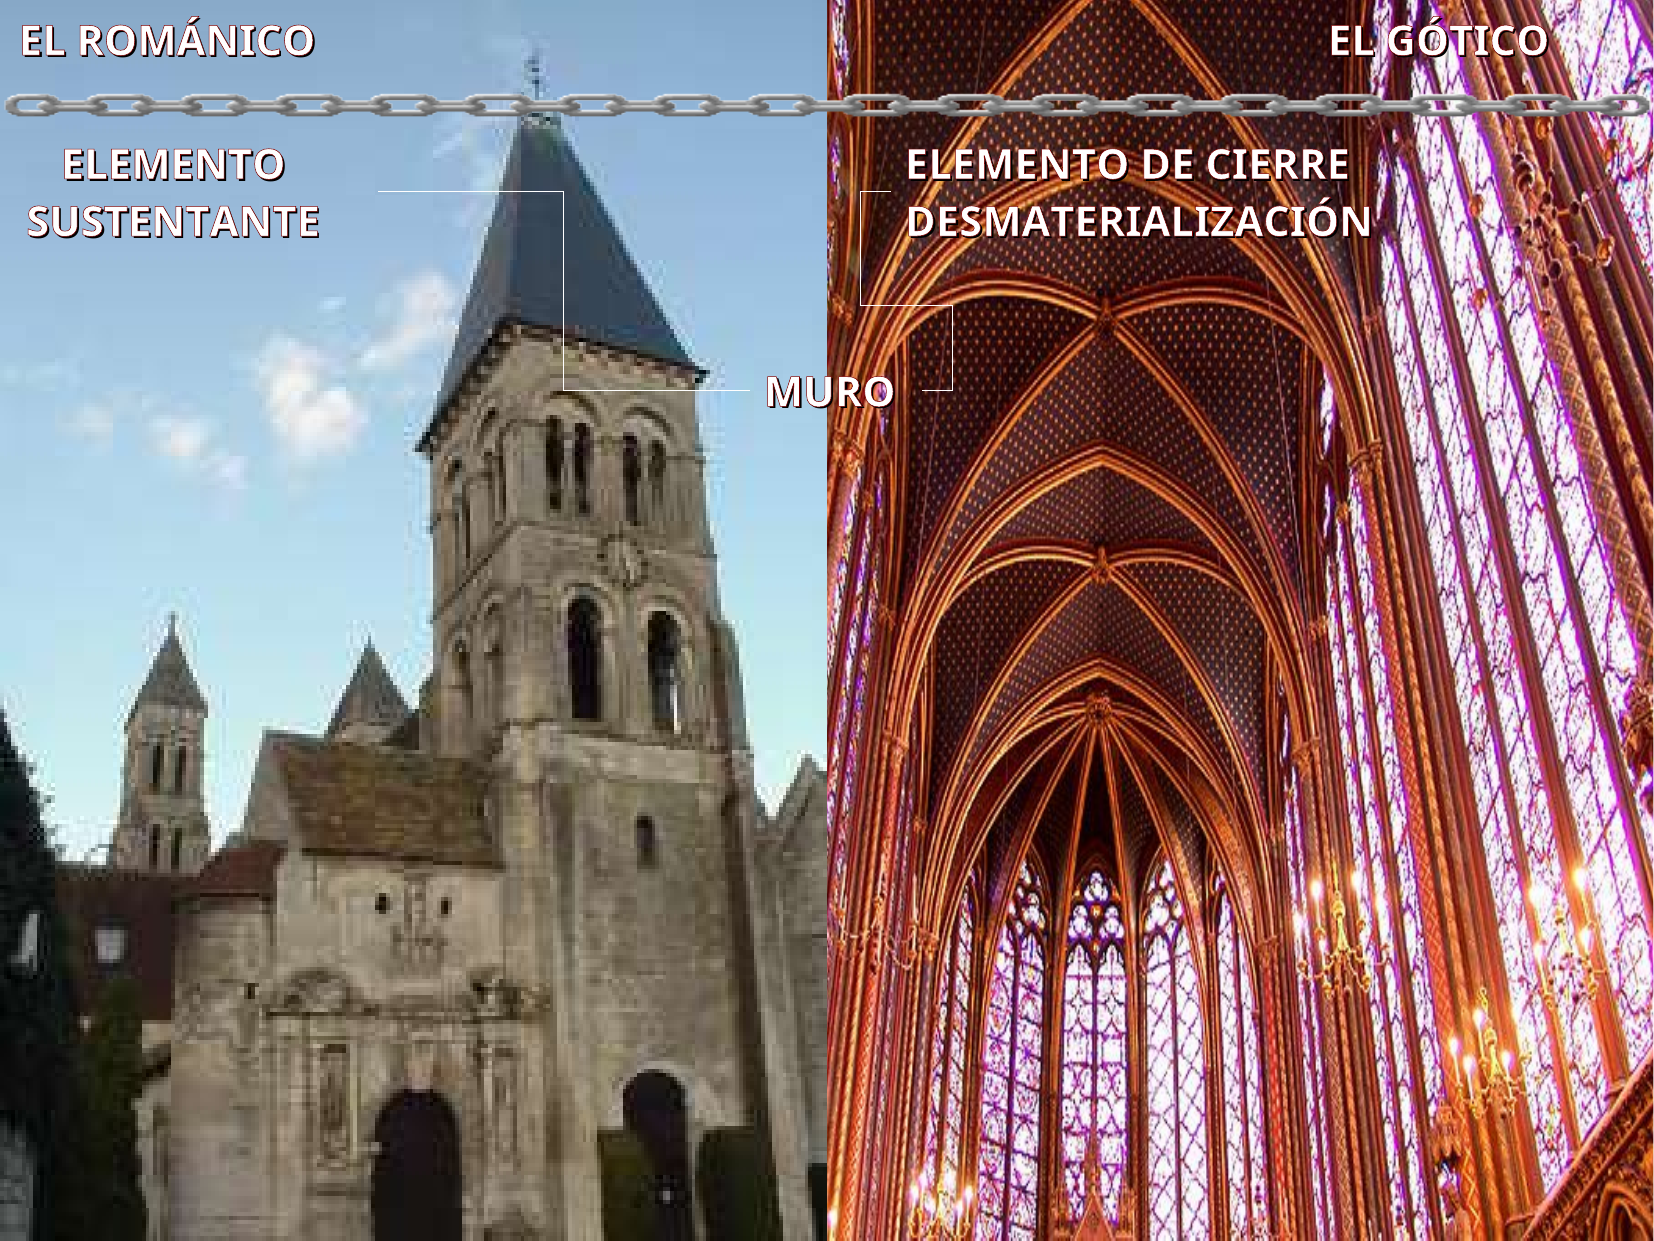

EL ROMÁNICO
EL GÓTICO
ELEMENTO
SUSTENTANTE
ELEMENTO DE CIERRE
DESMATERIALIZACIÓN
MURO